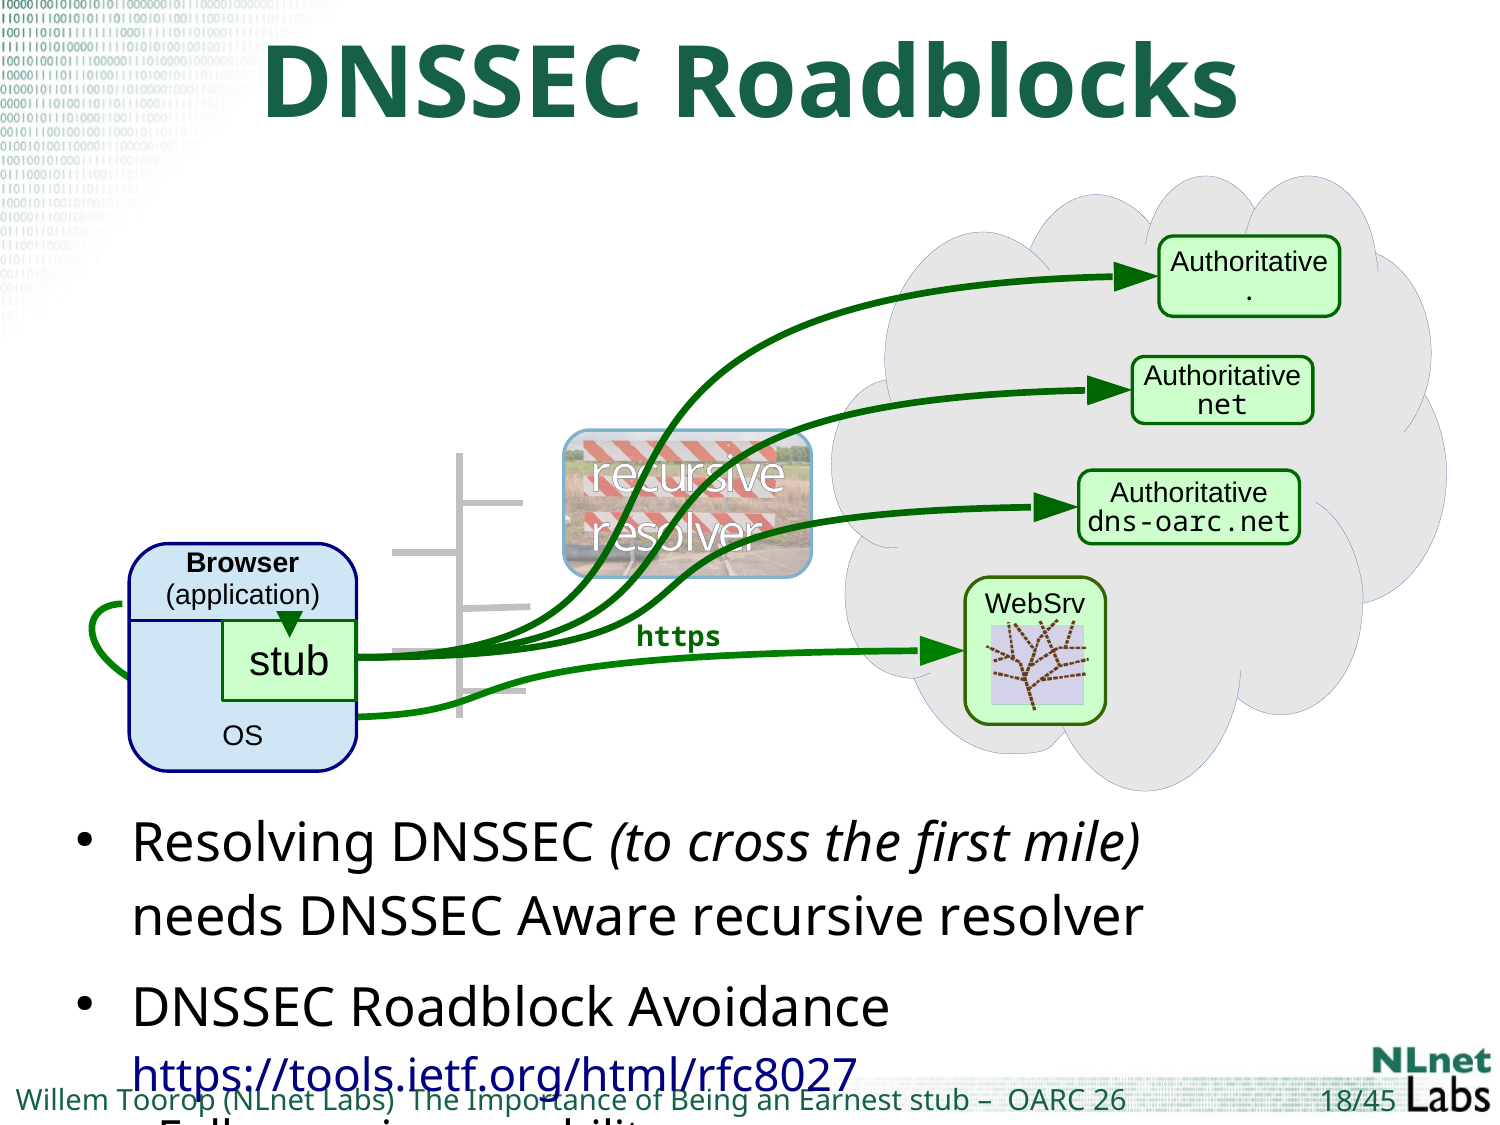

# DNSSEC Roadblocks
Resolving DNSSEC (to cross the first mile)
needs DNSSEC Aware recursive resolver
DNSSEC Roadblock Avoidance https://tools.ietf.org/html/rfc8027
+Full recursion capability